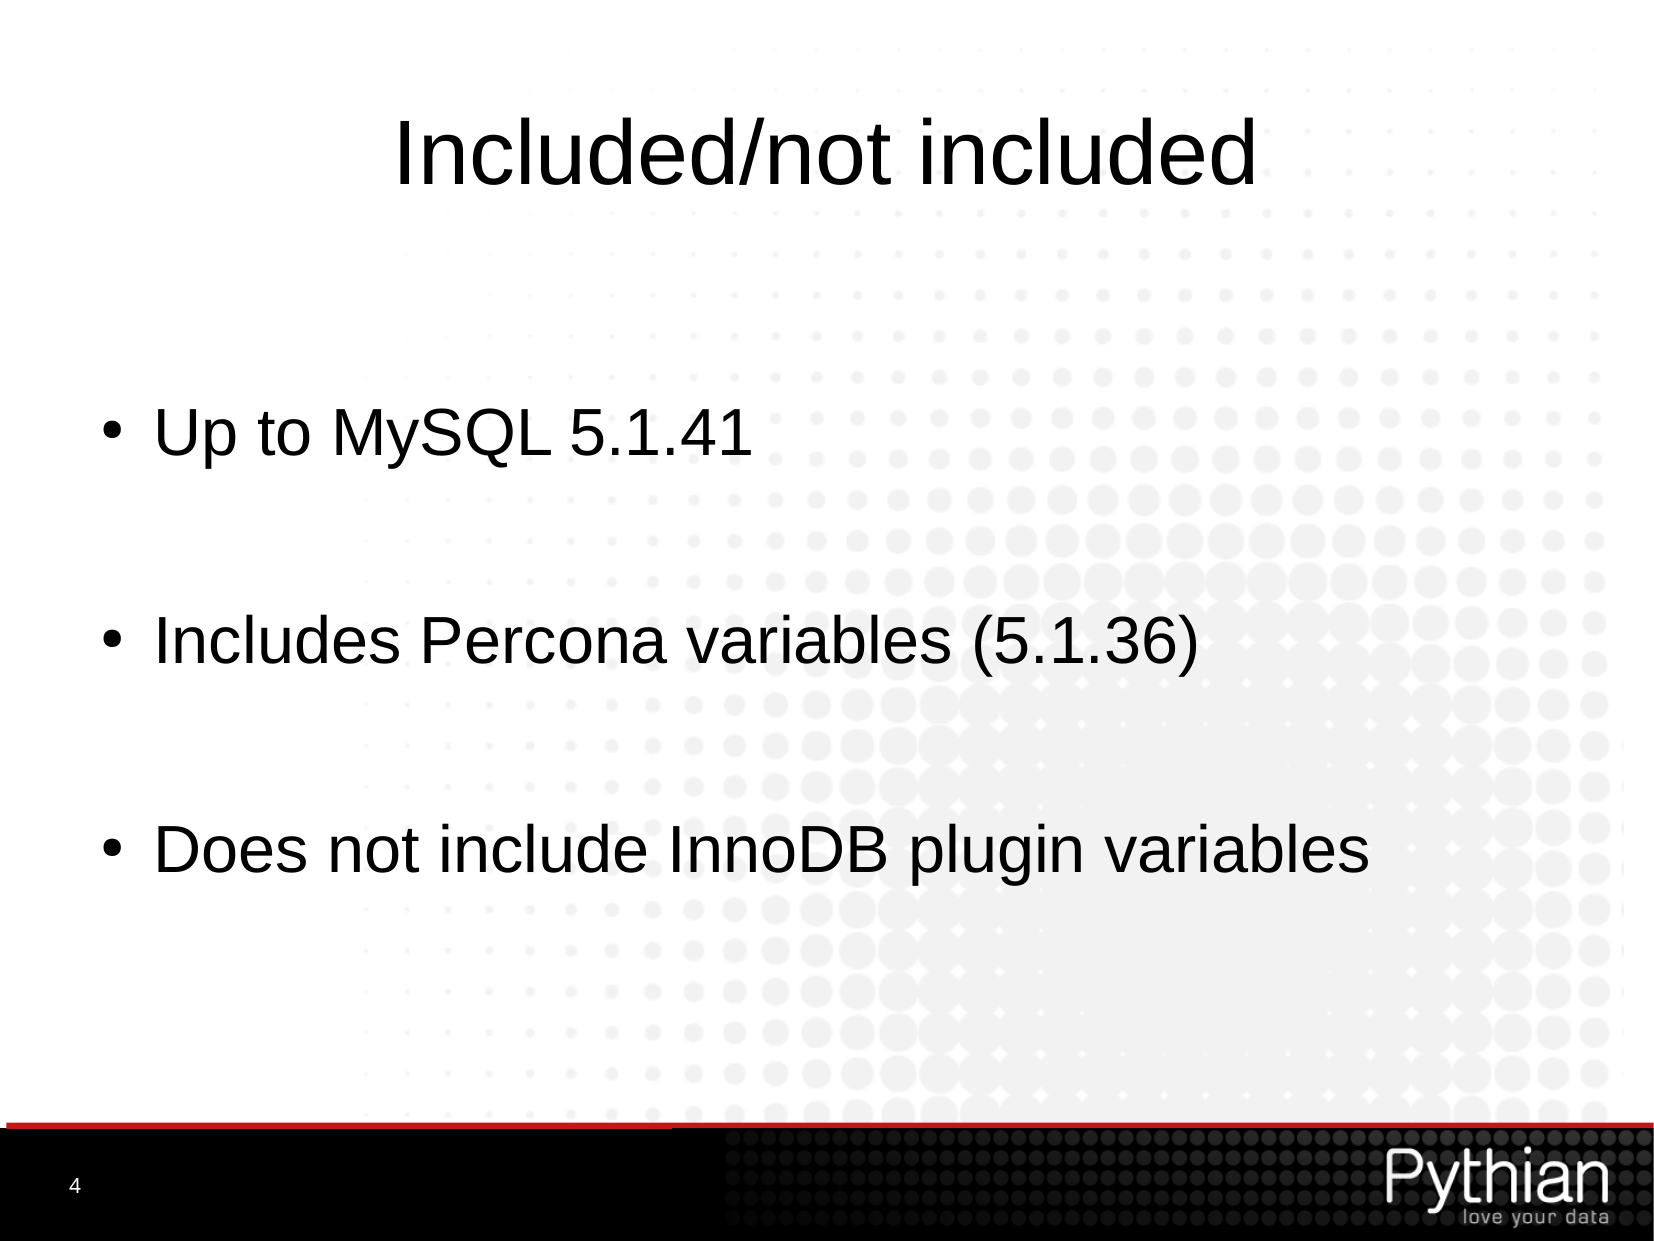

# Included/not included
Up to MySQL 5.1.41
Includes Percona variables (5.1.36)
Does not include InnoDB plugin variables